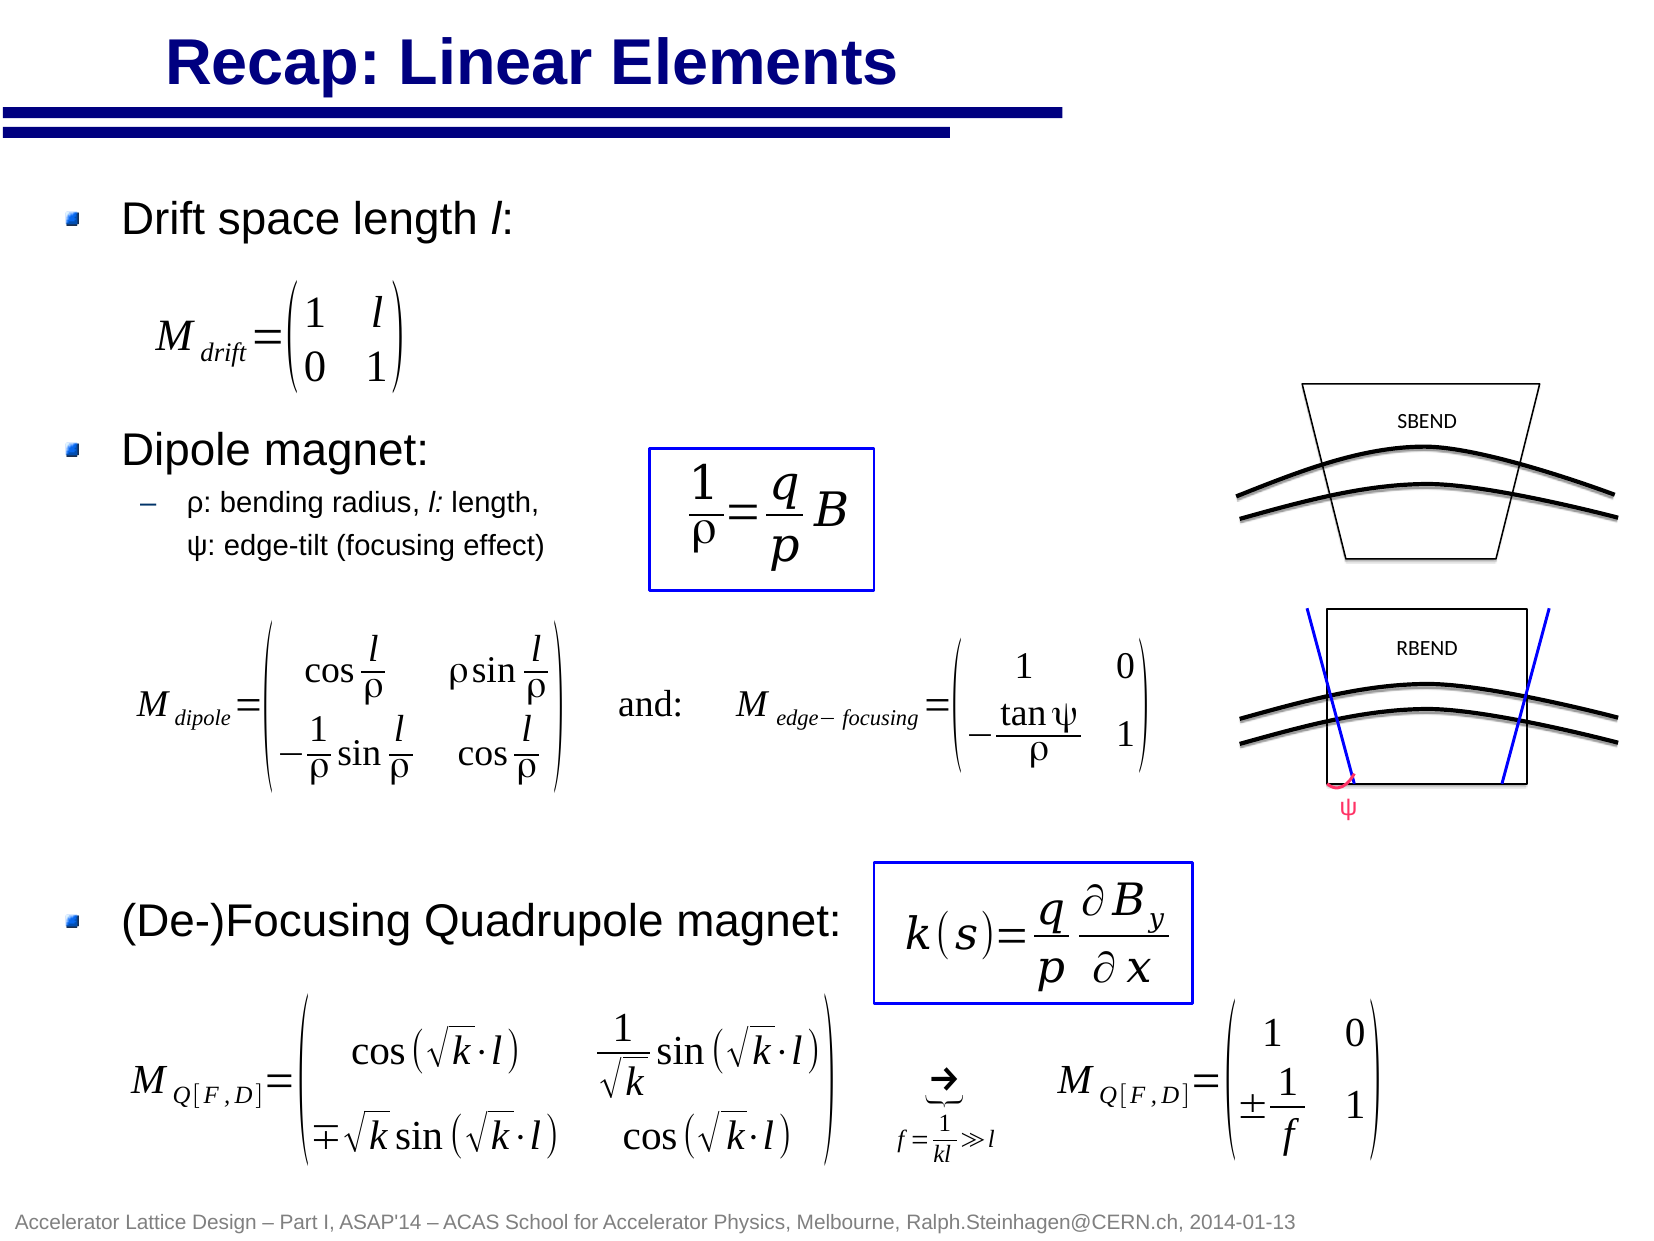

# Recap: Linear Elements
Drift space length l:
Dipole magnet:
ρ: bending radius, l: length, 							 ψ: edge-tilt (focusing effect)
(De-)Focusing Quadrupole magnet:
SBEND
RBEND
ψ